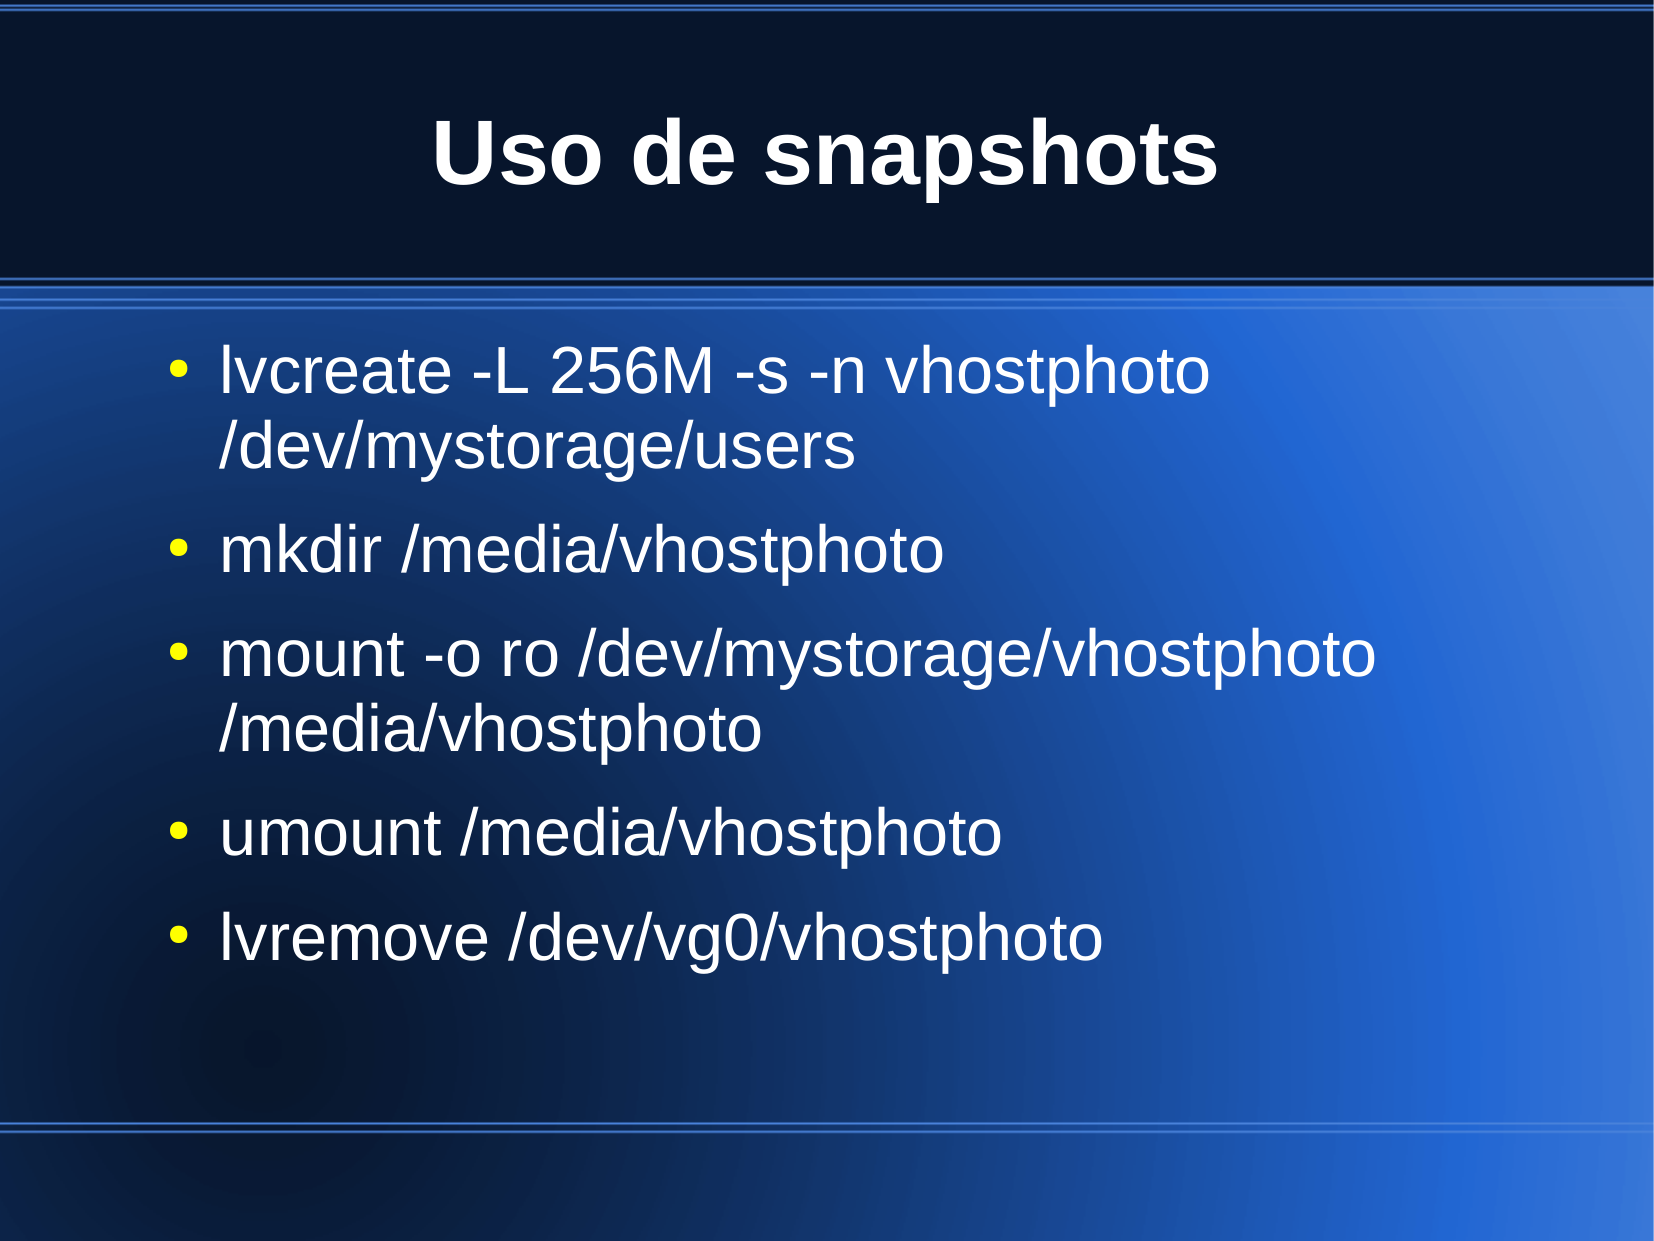

# Uso de snapshots
lvcreate -L 256M -s -n vhostphoto /dev/mystorage/users
mkdir /media/vhostphoto
mount -o ro /dev/mystorage/vhostphoto /media/vhostphoto
umount /media/vhostphoto
lvremove /dev/vg0/vhostphoto